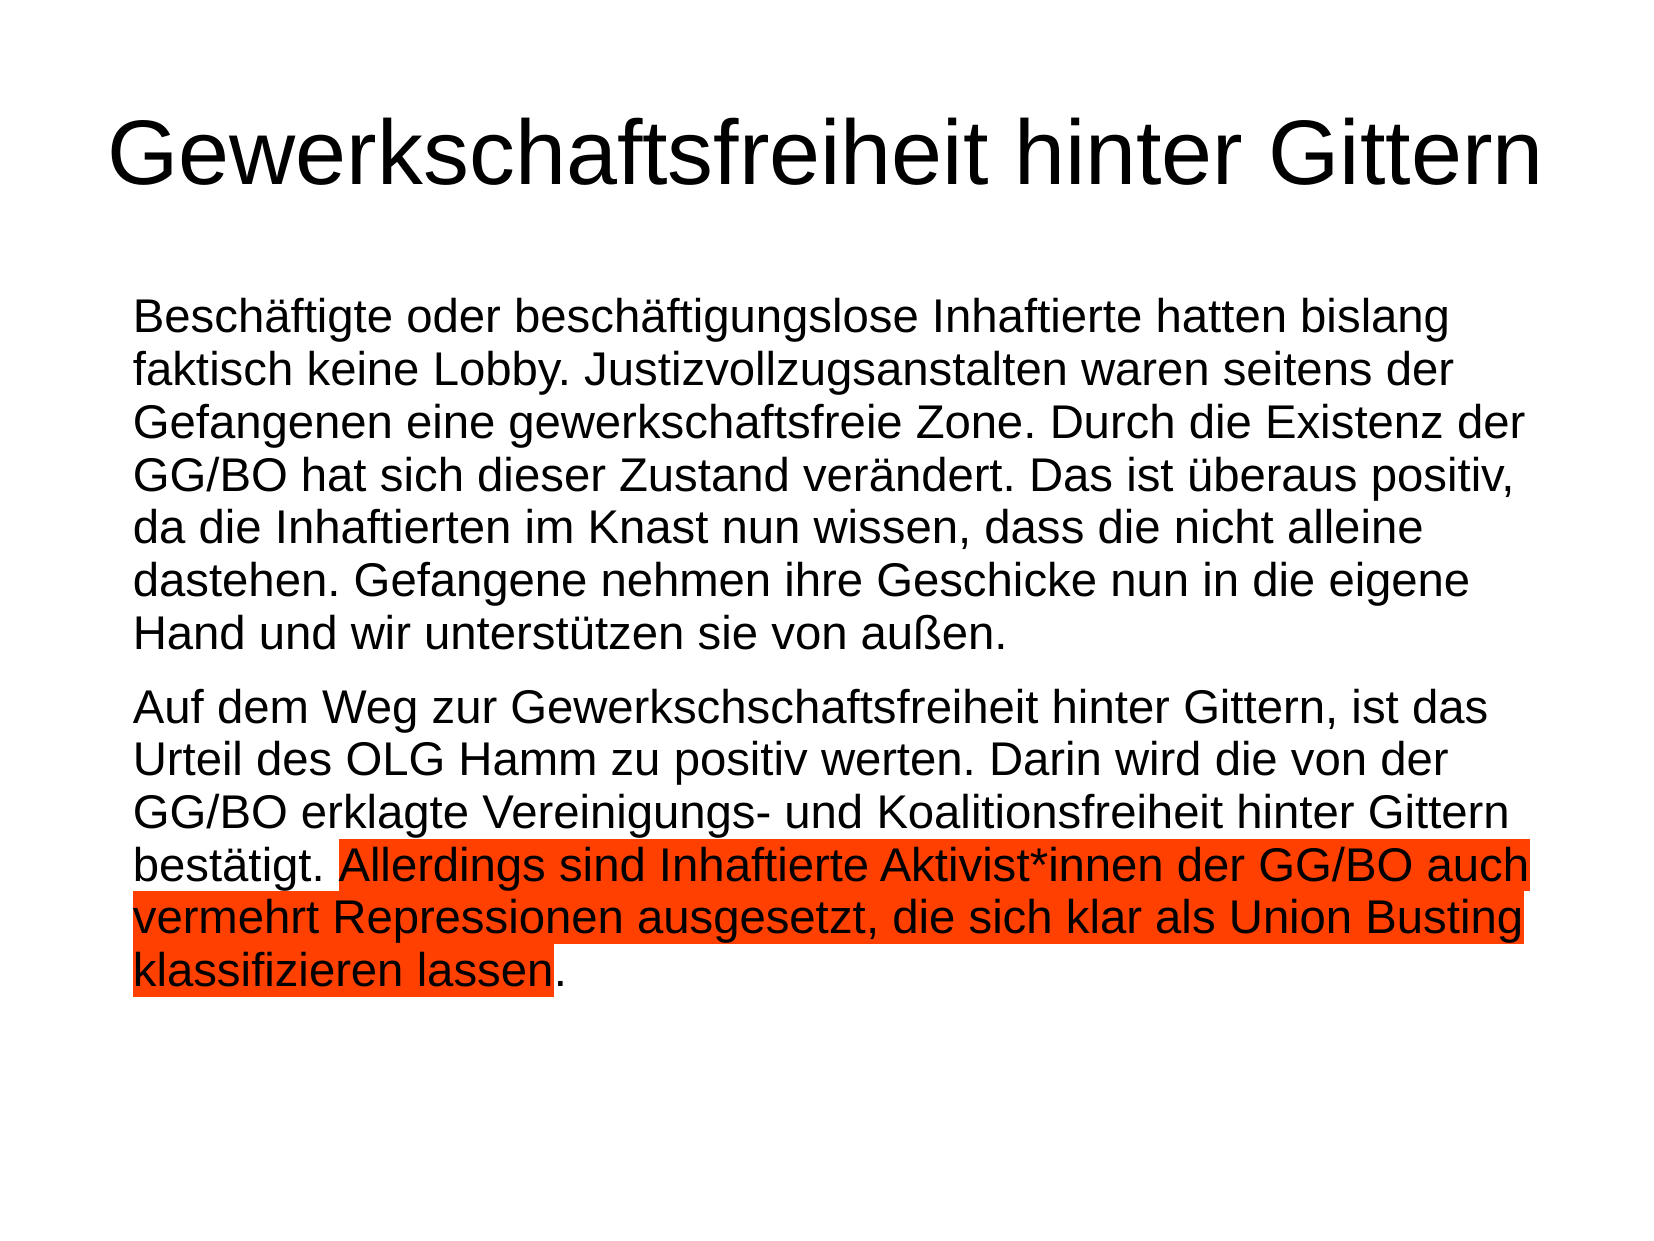

# Gewerkschaftsfreiheit hinter Gittern
Beschäftigte oder beschäftigungslose Inhaftierte hatten bislang faktisch keine Lobby. Justizvollzugsanstalten waren seitens der Gefangenen eine gewerkschaftsfreie Zone. Durch die Existenz der GG/BO hat sich dieser Zustand verändert. Das ist überaus positiv, da die Inhaftierten im Knast nun wissen, dass die nicht alleine dastehen. Gefangene nehmen ihre Geschicke nun in die eigene Hand und wir unterstützen sie von außen.
Auf dem Weg zur Gewerkschschaftsfreiheit hinter Gittern, ist das Urteil des OLG Hamm zu positiv werten. Darin wird die von der GG/BO erklagte Vereinigungs- und Koalitionsfreiheit hinter Gittern bestätigt. Allerdings sind Inhaftierte Aktivist*innen der GG/BO auch vermehrt Repressionen ausgesetzt, die sich klar als Union Busting klassifizieren lassen.